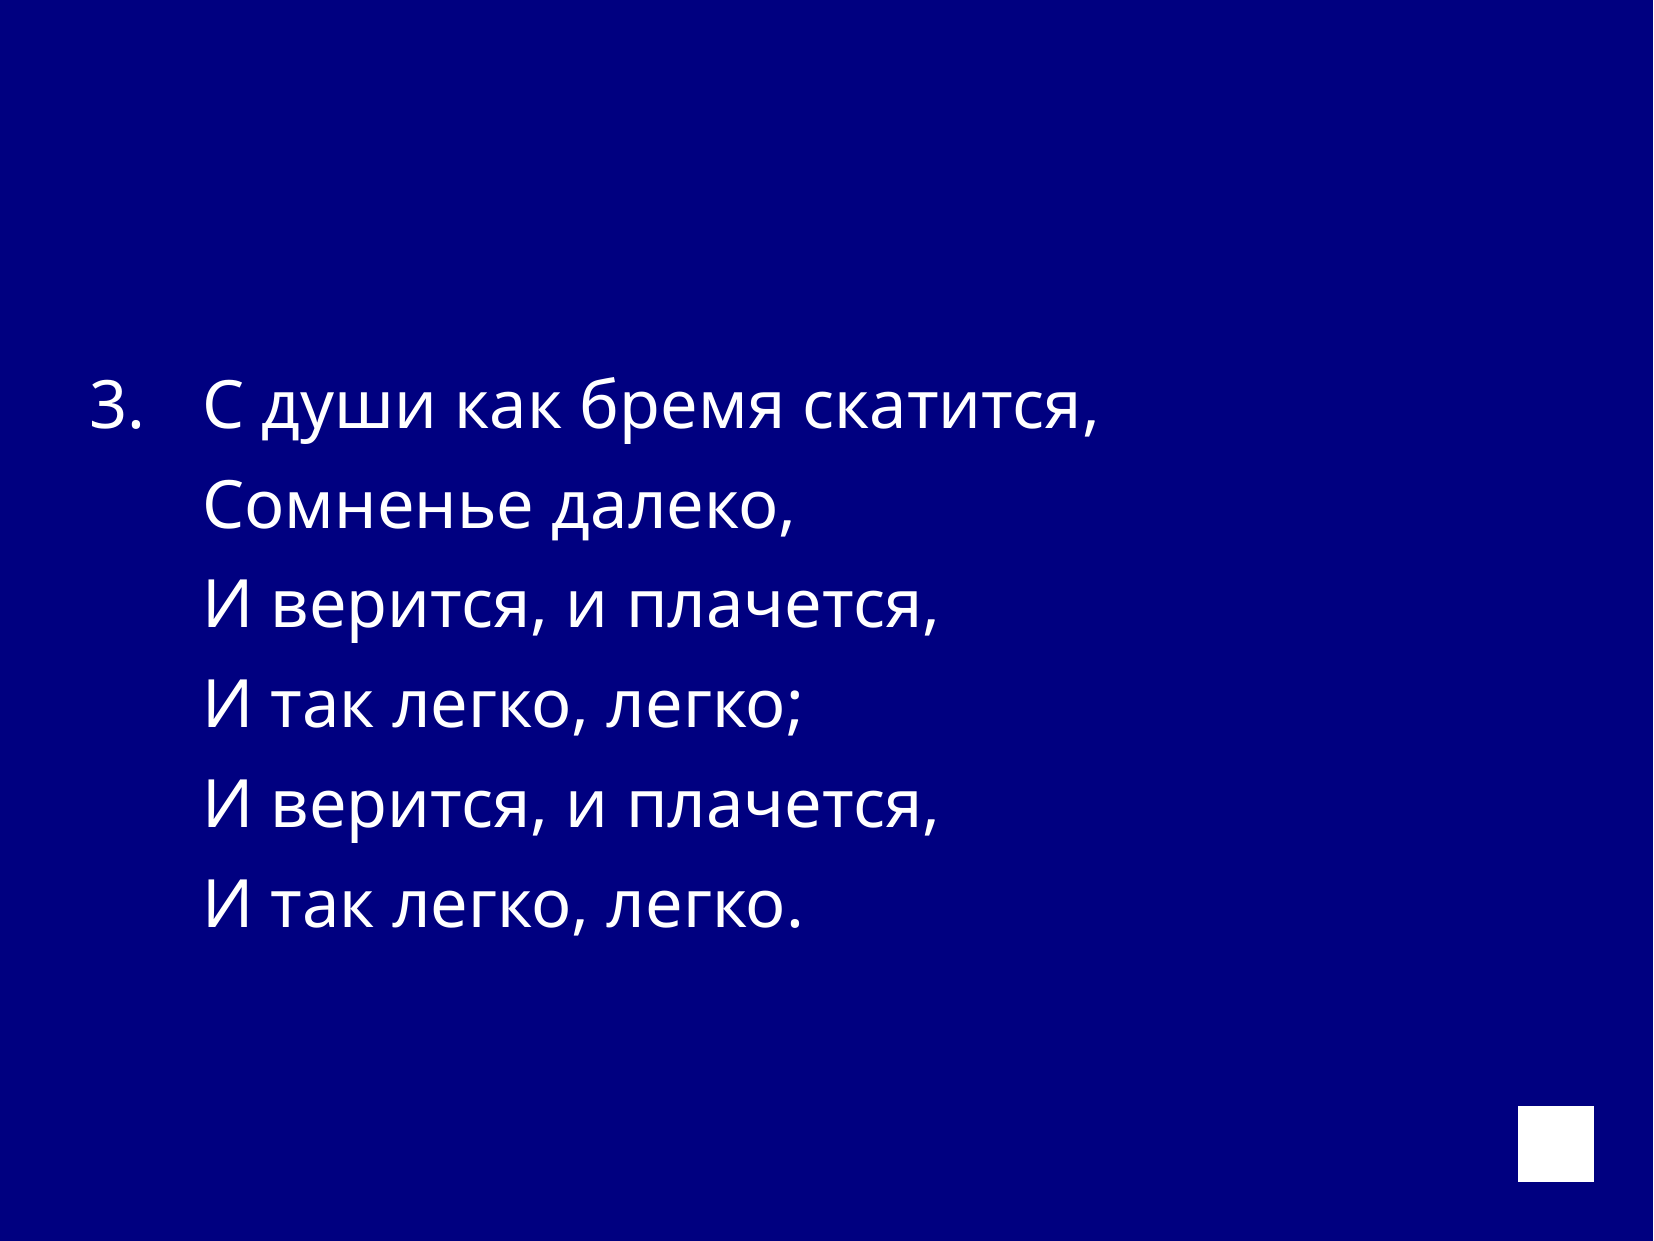

3.	С души как бремя скатится,
	Сомненье далеко,
	И верится, и плачется,
	И так легко, легко;
	И верится, и плачется,
	И так легко, легко.